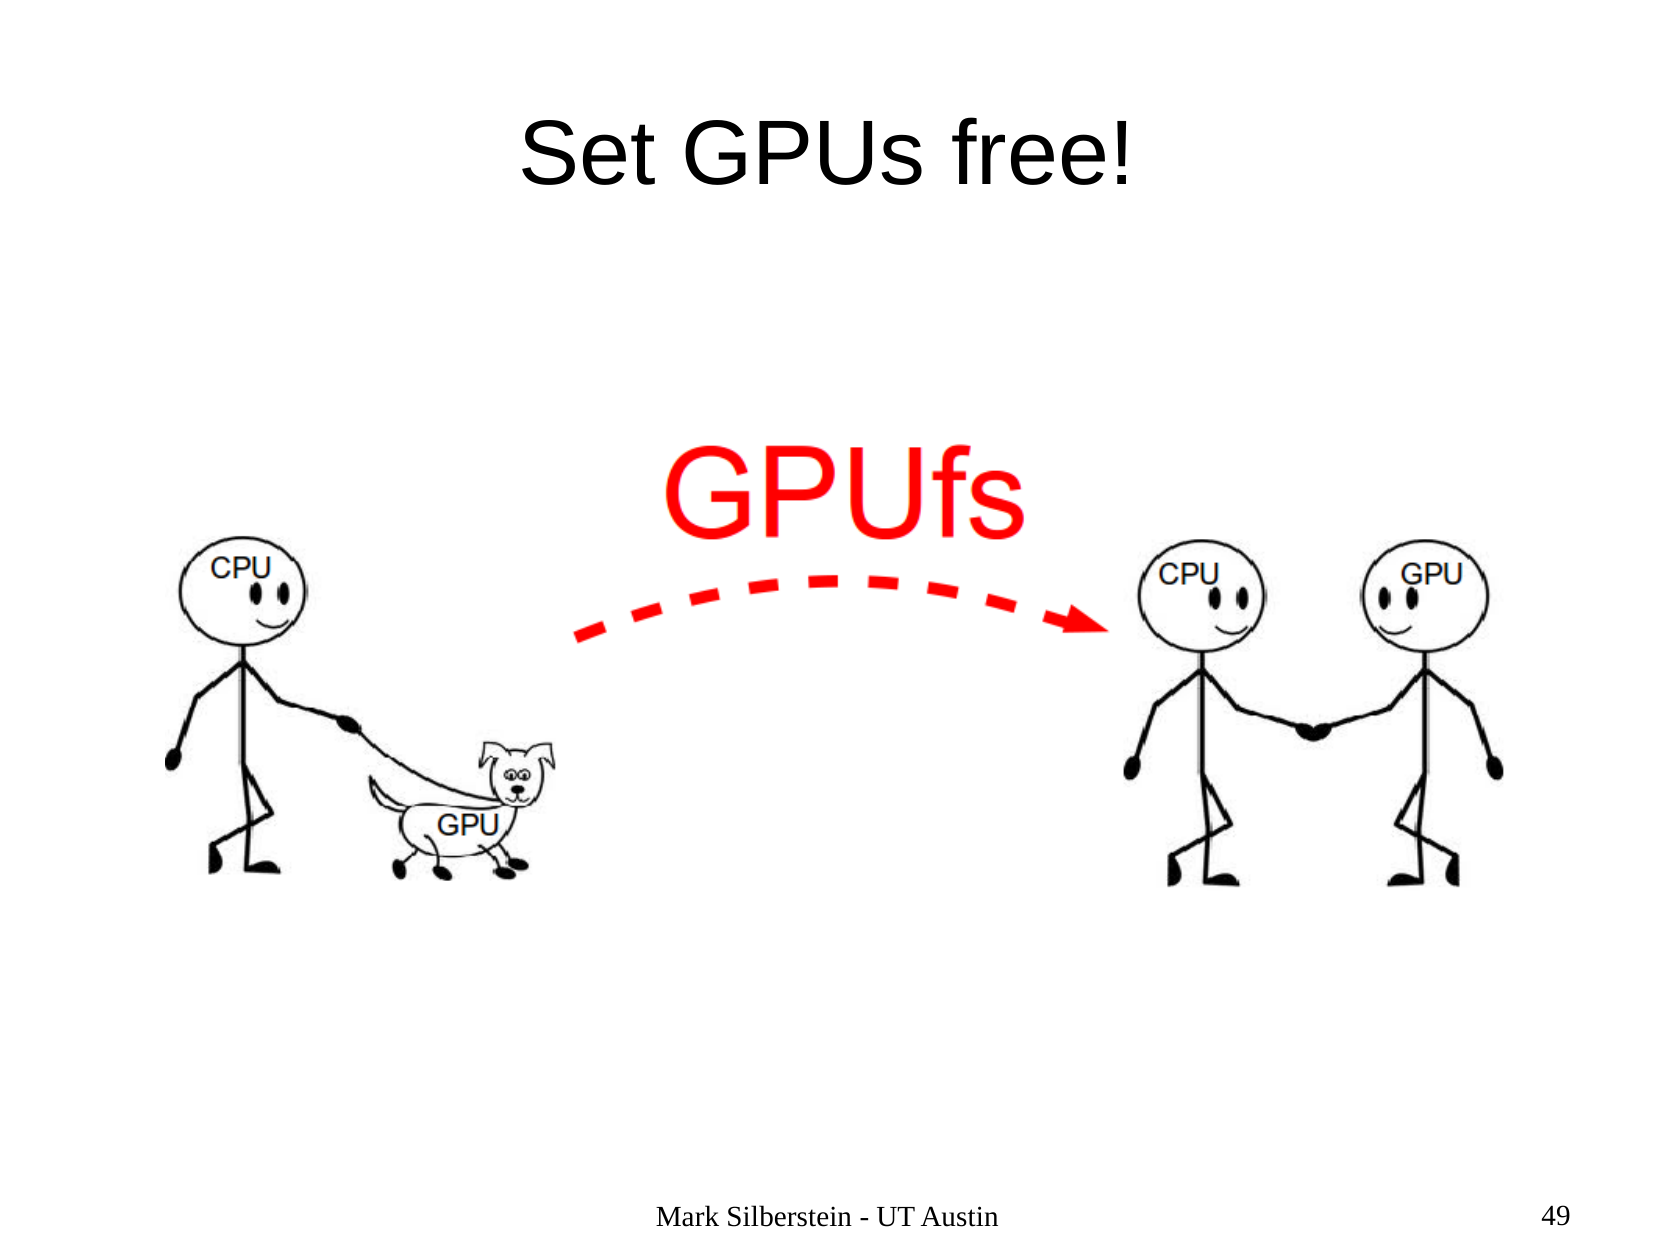

# Set GPUs free!
49
Mark Silberstein - UT Austin